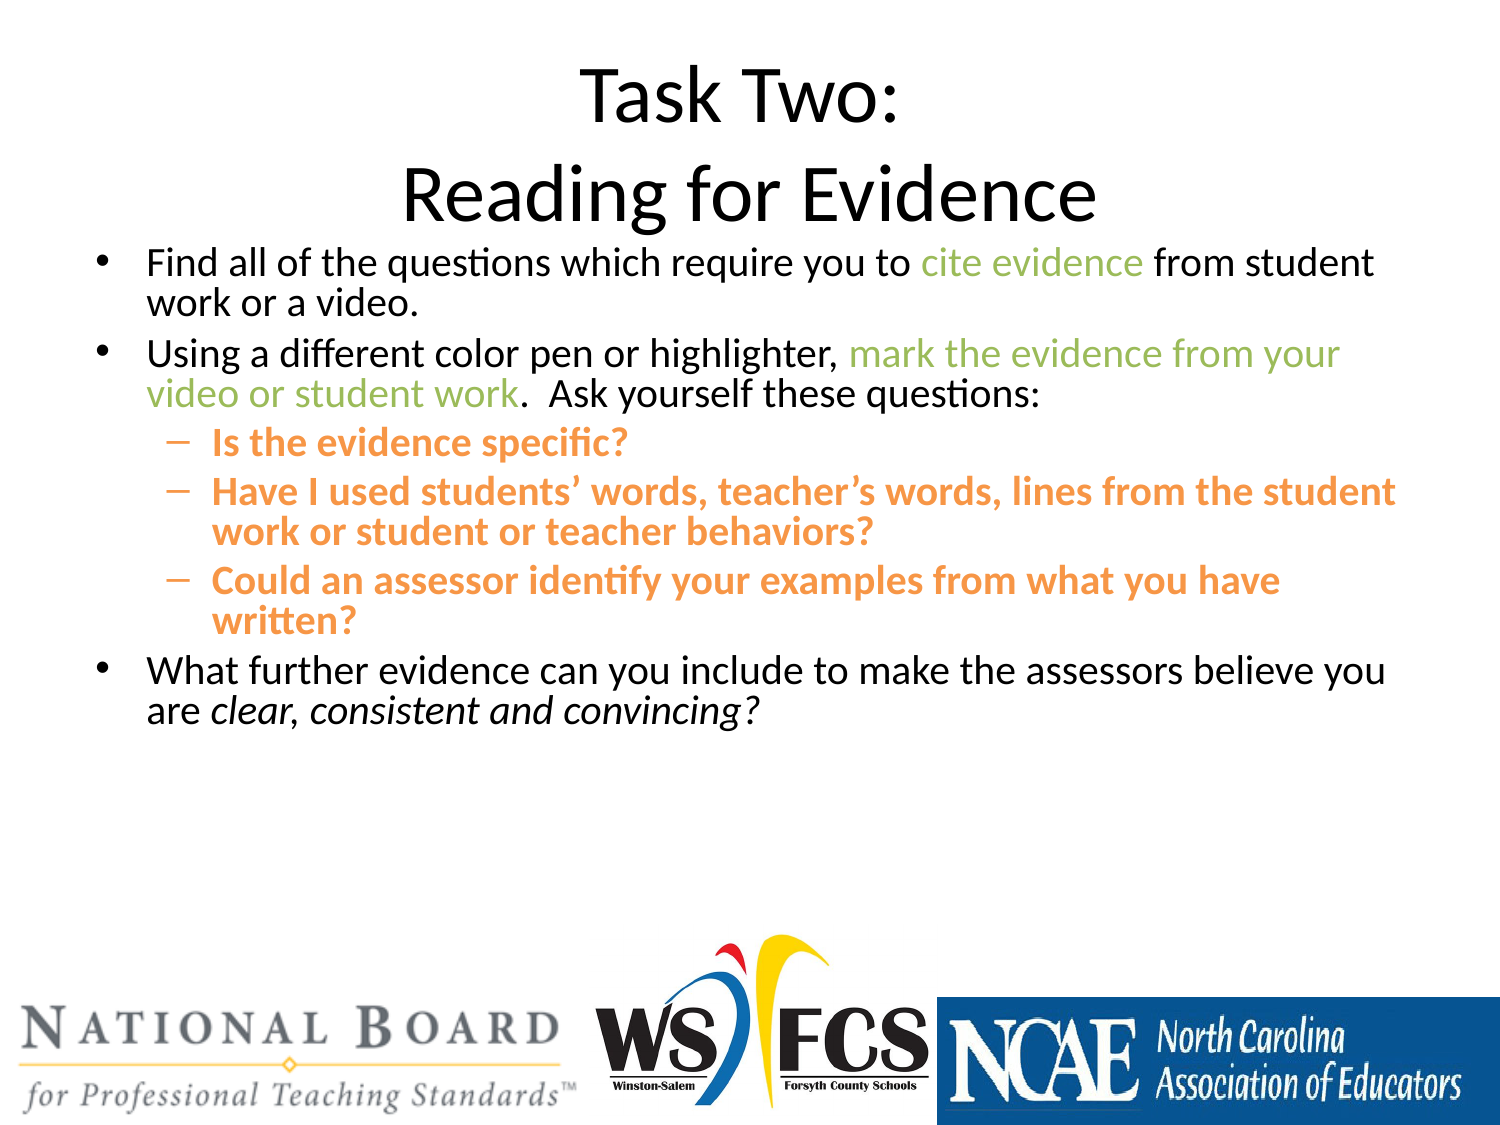

# Task Two: Reading for Evidence
Find all of the questions which require you to cite evidence from student work or a video.
Using a different color pen or highlighter, mark the evidence from your video or student work. Ask yourself these questions:
Is the evidence specific?
Have I used students’ words, teacher’s words, lines from the student work or student or teacher behaviors?
Could an assessor identify your examples from what you have written?
What further evidence can you include to make the assessors believe you are clear, consistent and convincing?